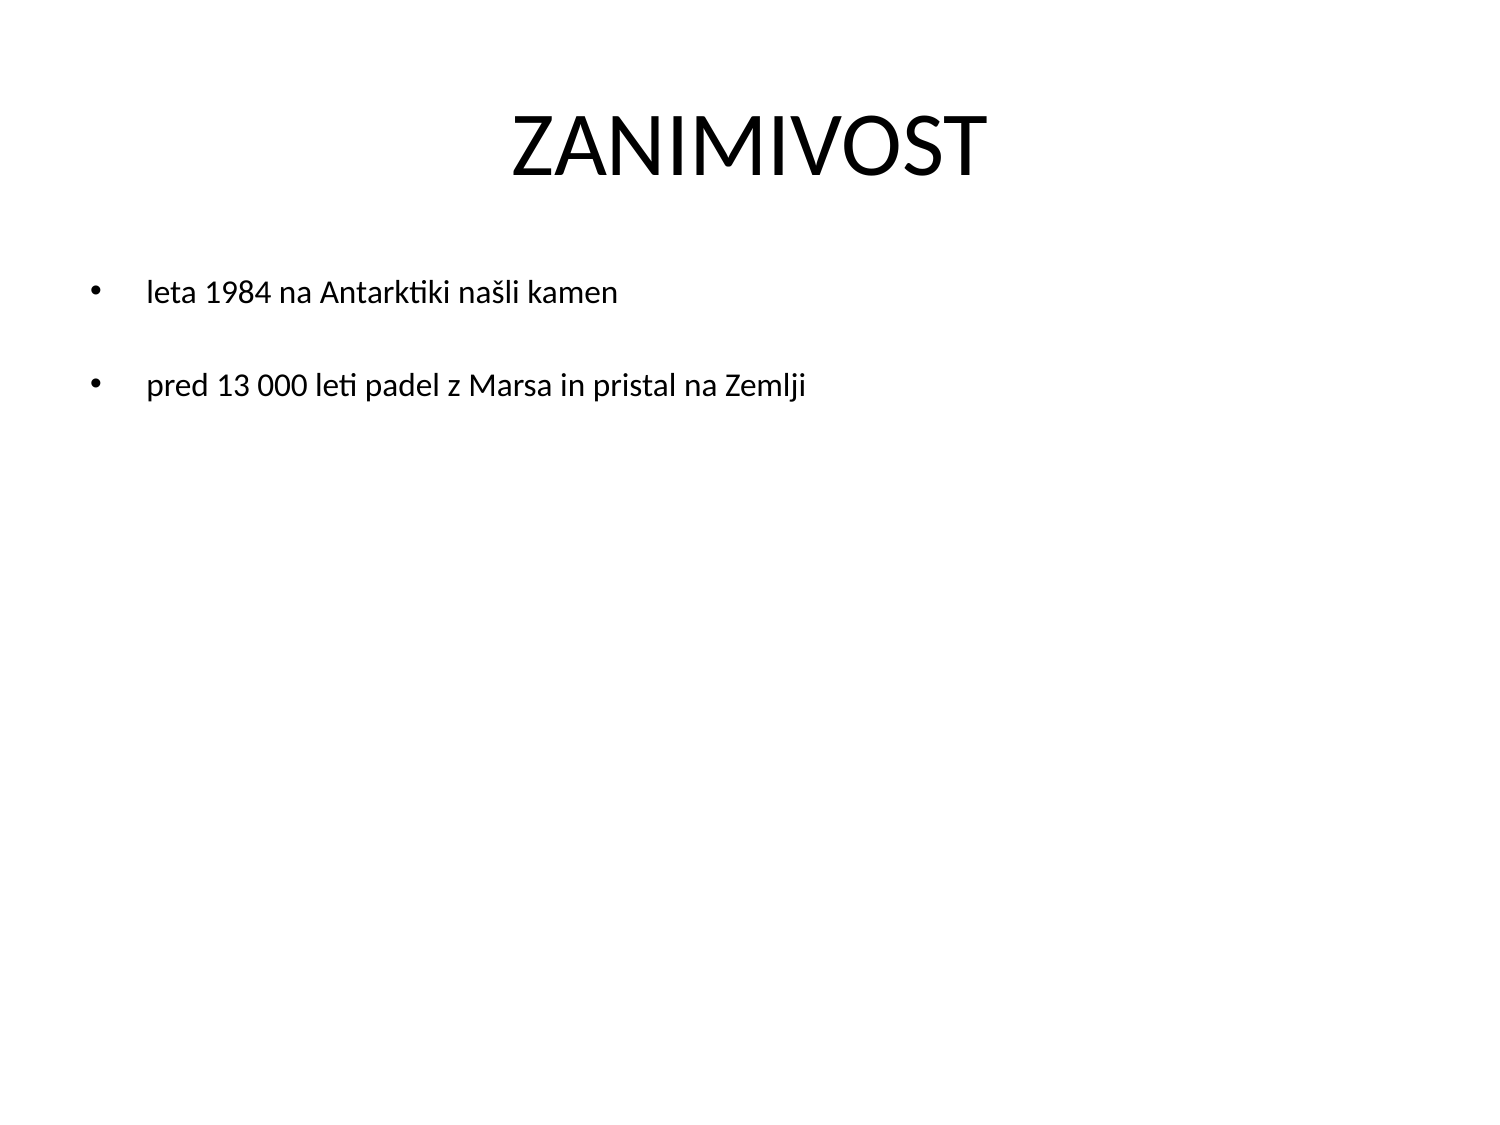

# ZANIMIVOST
leta 1984 na Antarktiki našli kamen
pred 13 000 leti padel z Marsa in pristal na Zemlji